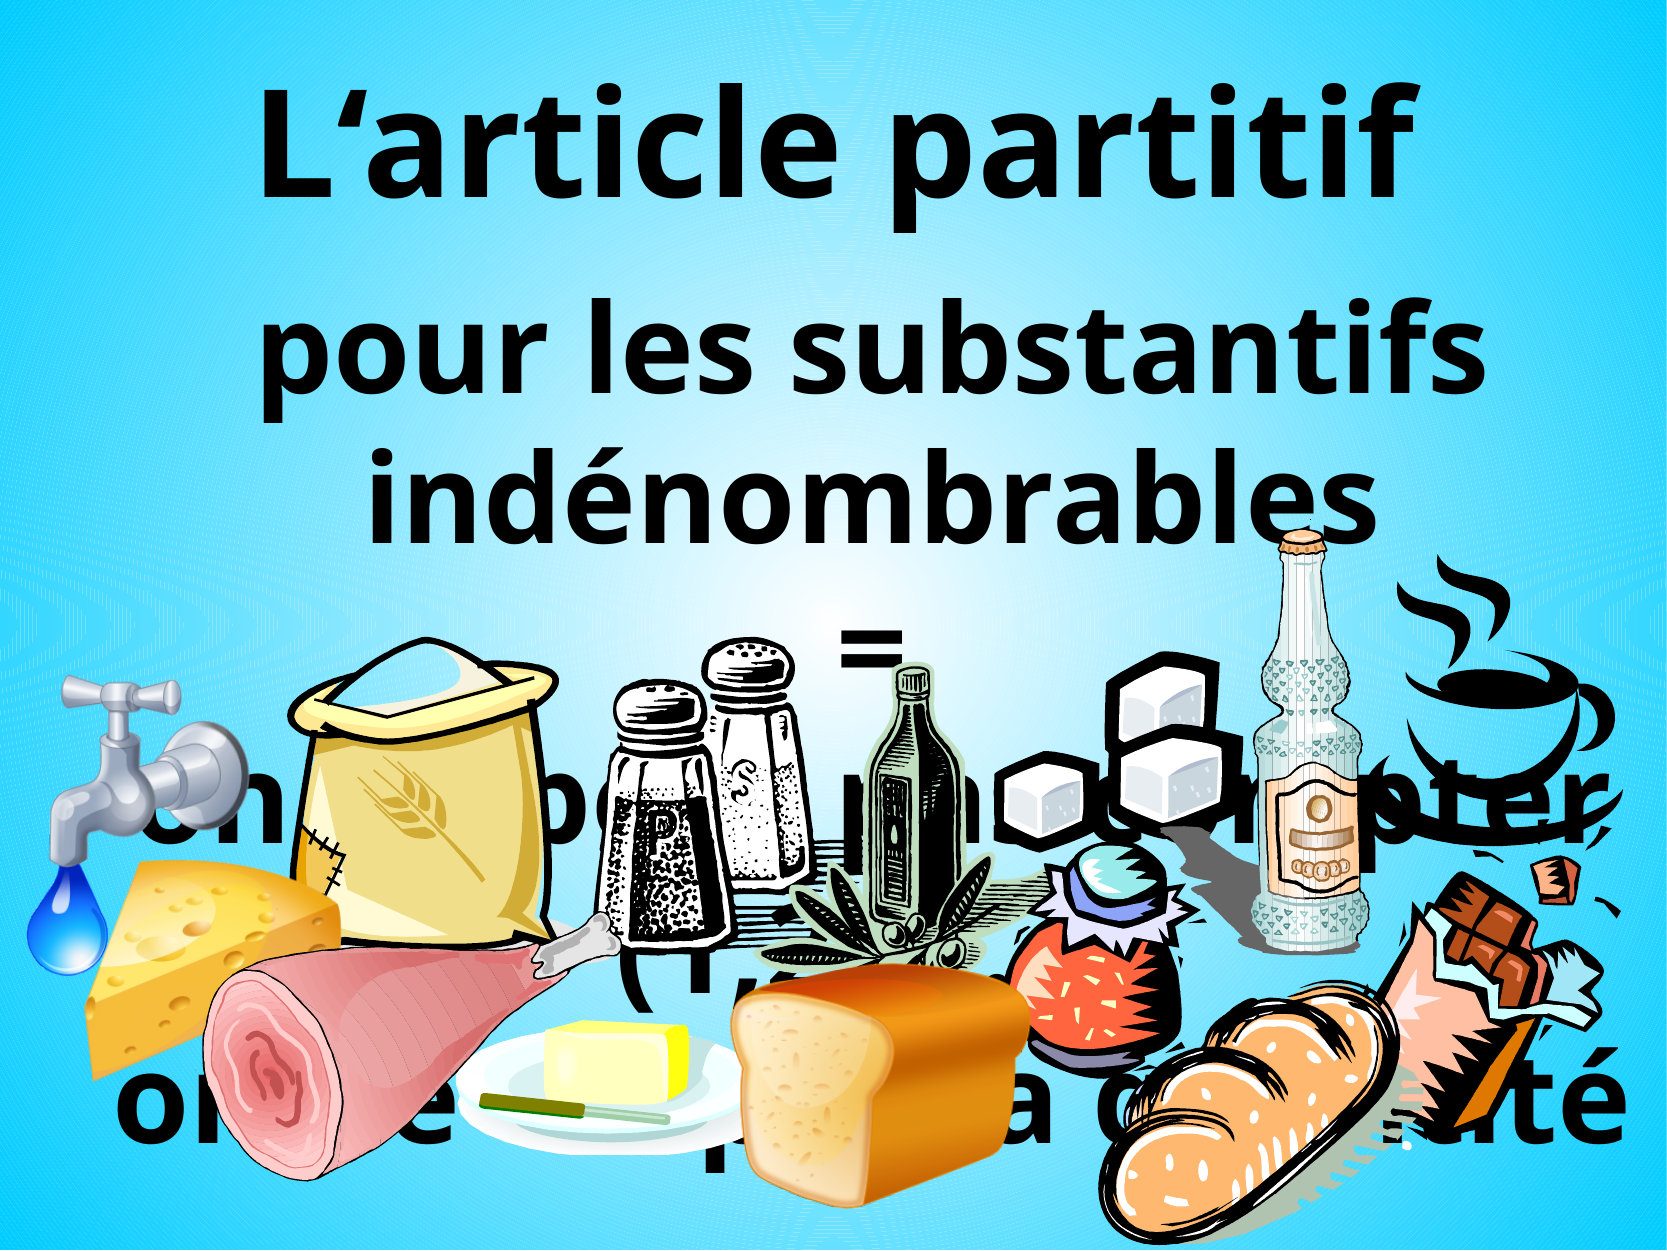

L‘article partitif
pour les substantifs
indénombrables
=
on ne peut pas compter (1,2,3....)
on ne dit pas la quantité